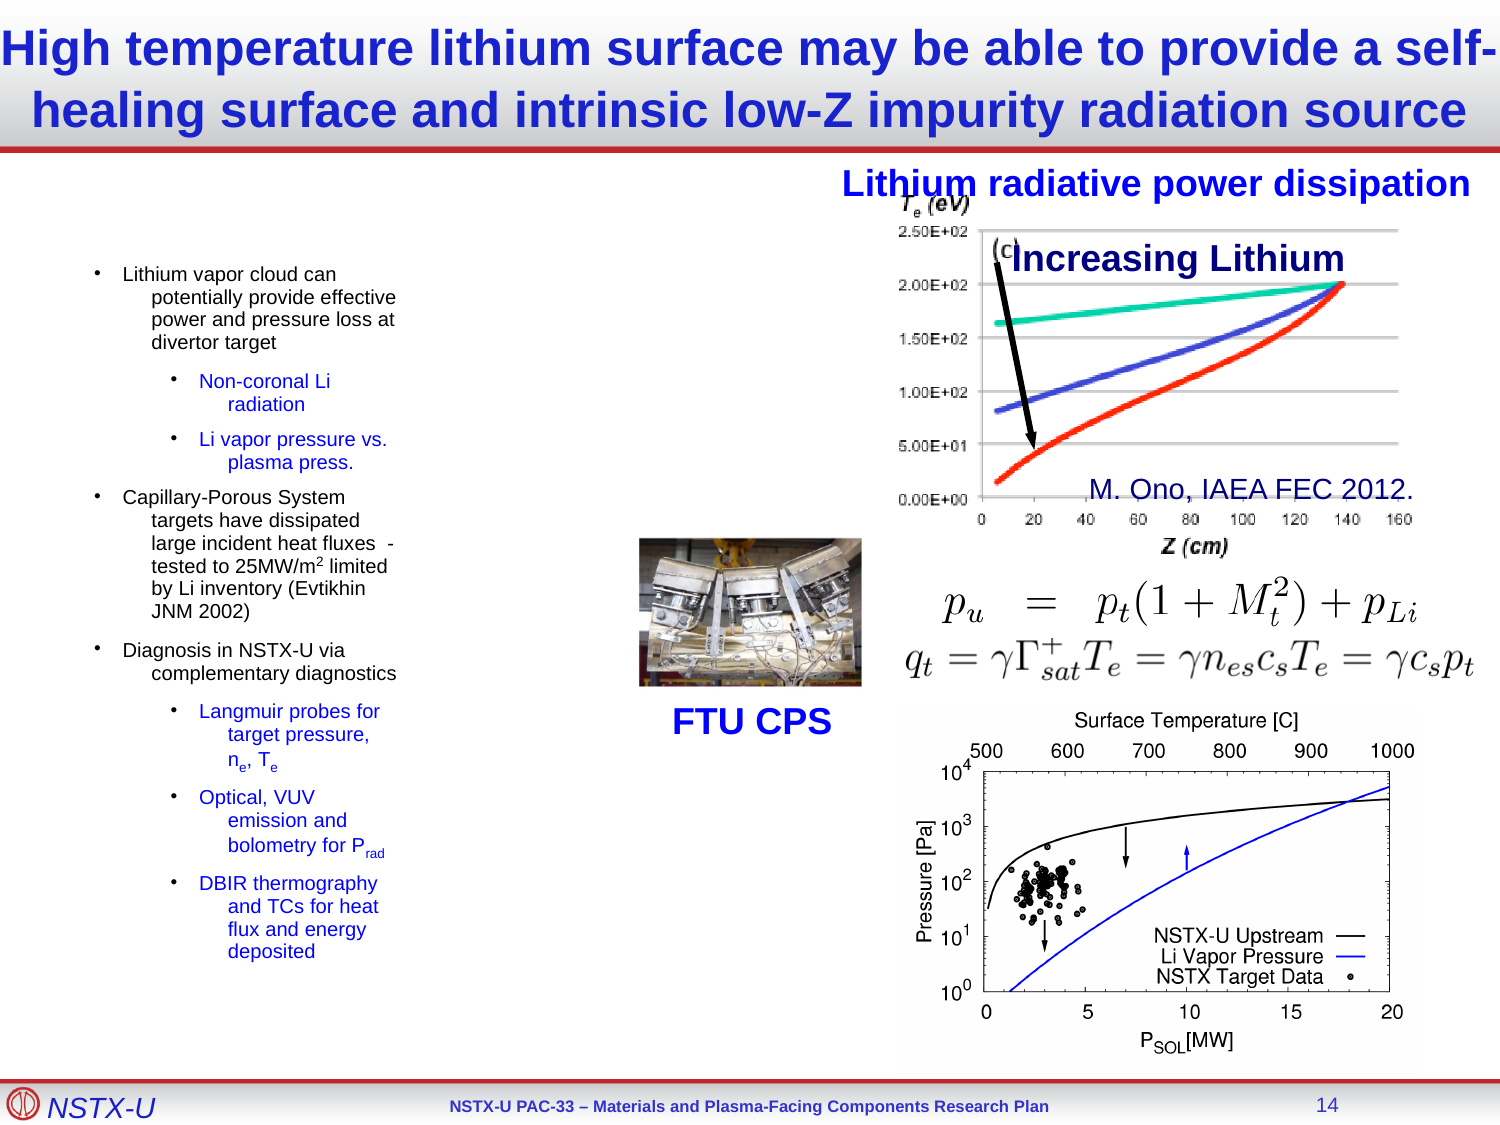

# High temperature lithium surface may be able to provide a self-healing surface and intrinsic low-Z impurity radiation source
Lithium radiative power dissipation
Increasing Lithium
Lithium vapor cloud can potentially provide effective power and pressure loss at divertor target
Non-coronal Li radiation
Li vapor pressure vs. plasma press.
Capillary-Porous System targets have dissipated large incident heat fluxes - tested to 25MW/m2 limited by Li inventory (Evtikhin JNM 2002)
Diagnosis in NSTX-U via complementary diagnostics
Langmuir probes for target pressure, ne, Te
Optical, VUV emission and bolometry for Prad
DBIR thermography and TCs for heat flux and energy deposited
M. Ono, IAEA FEC 2012.
FTU CPS
13